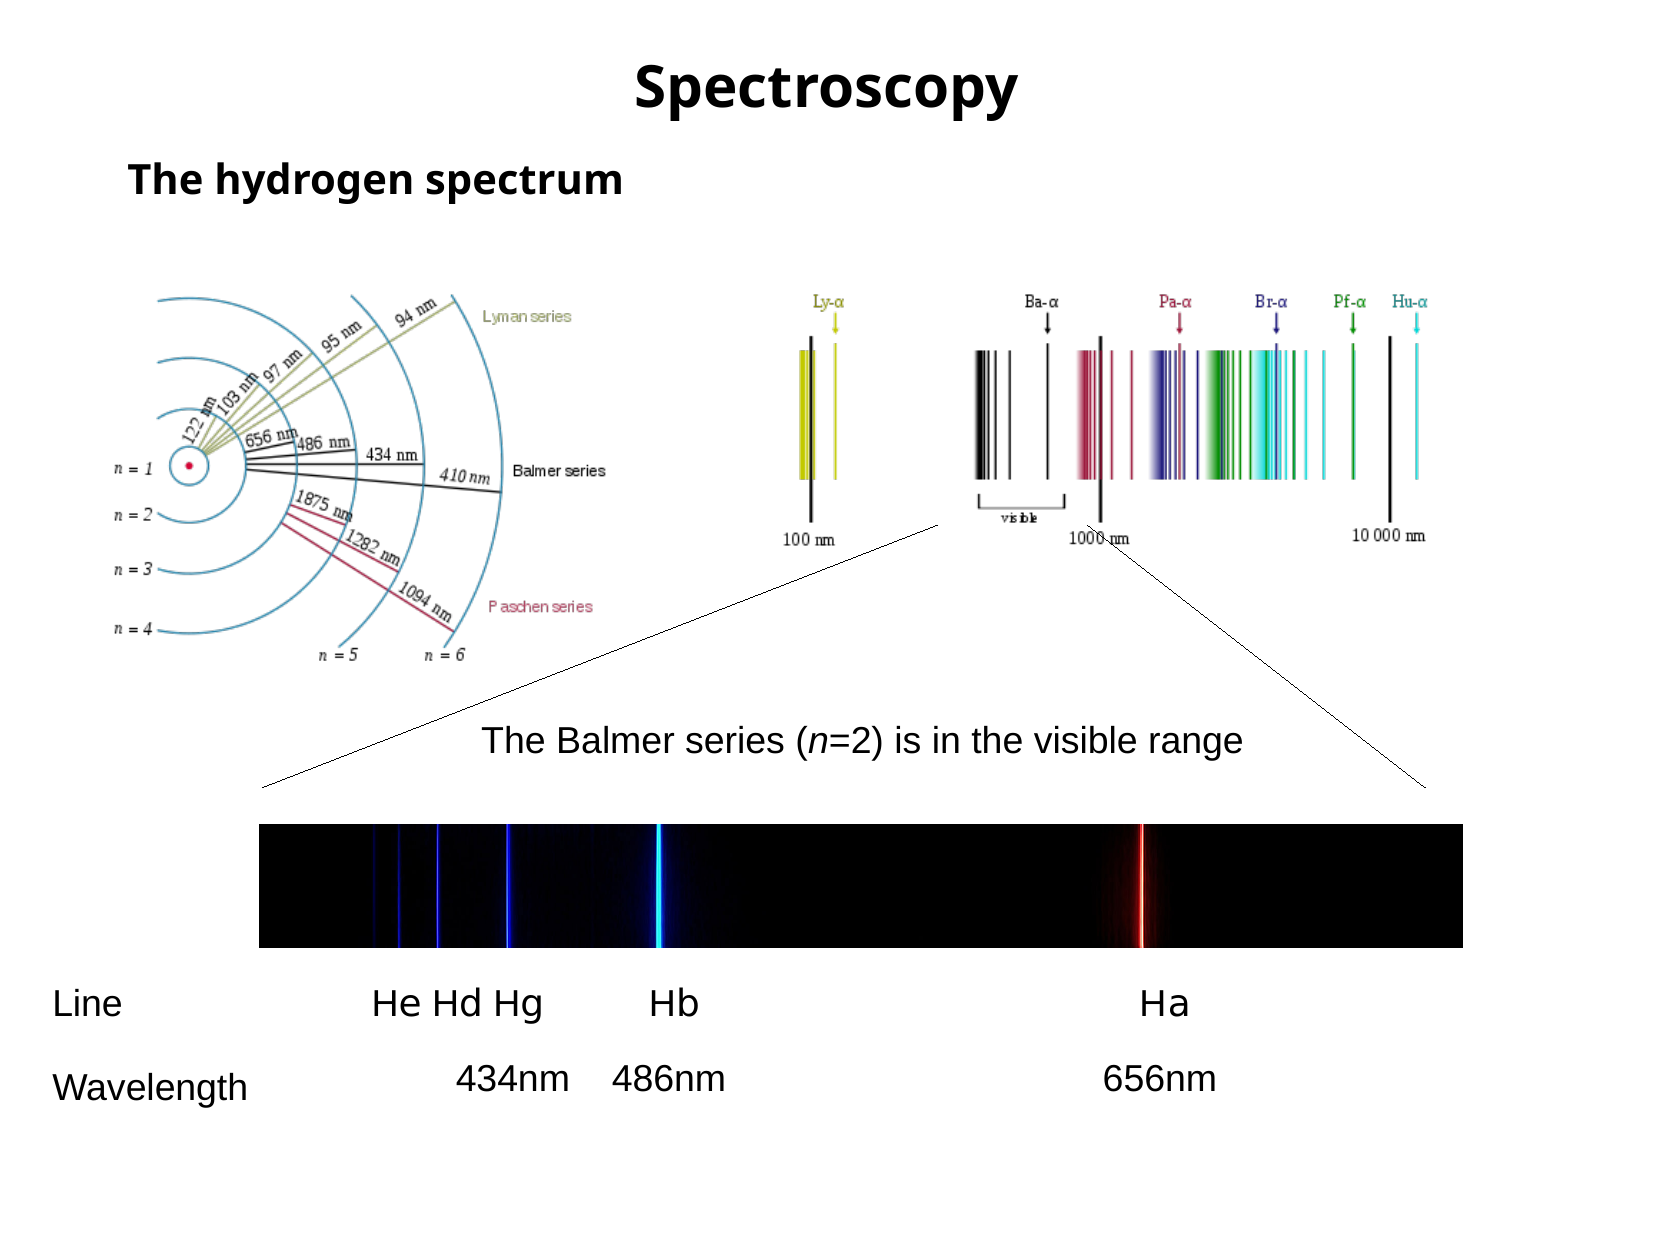

Spectroscopy
The hydrogen spectrum
The Balmer series (n=2) is in the visible range
Line
Wavelength
 He Hd Hg Hb Ha
 434nm 486nm 656nm